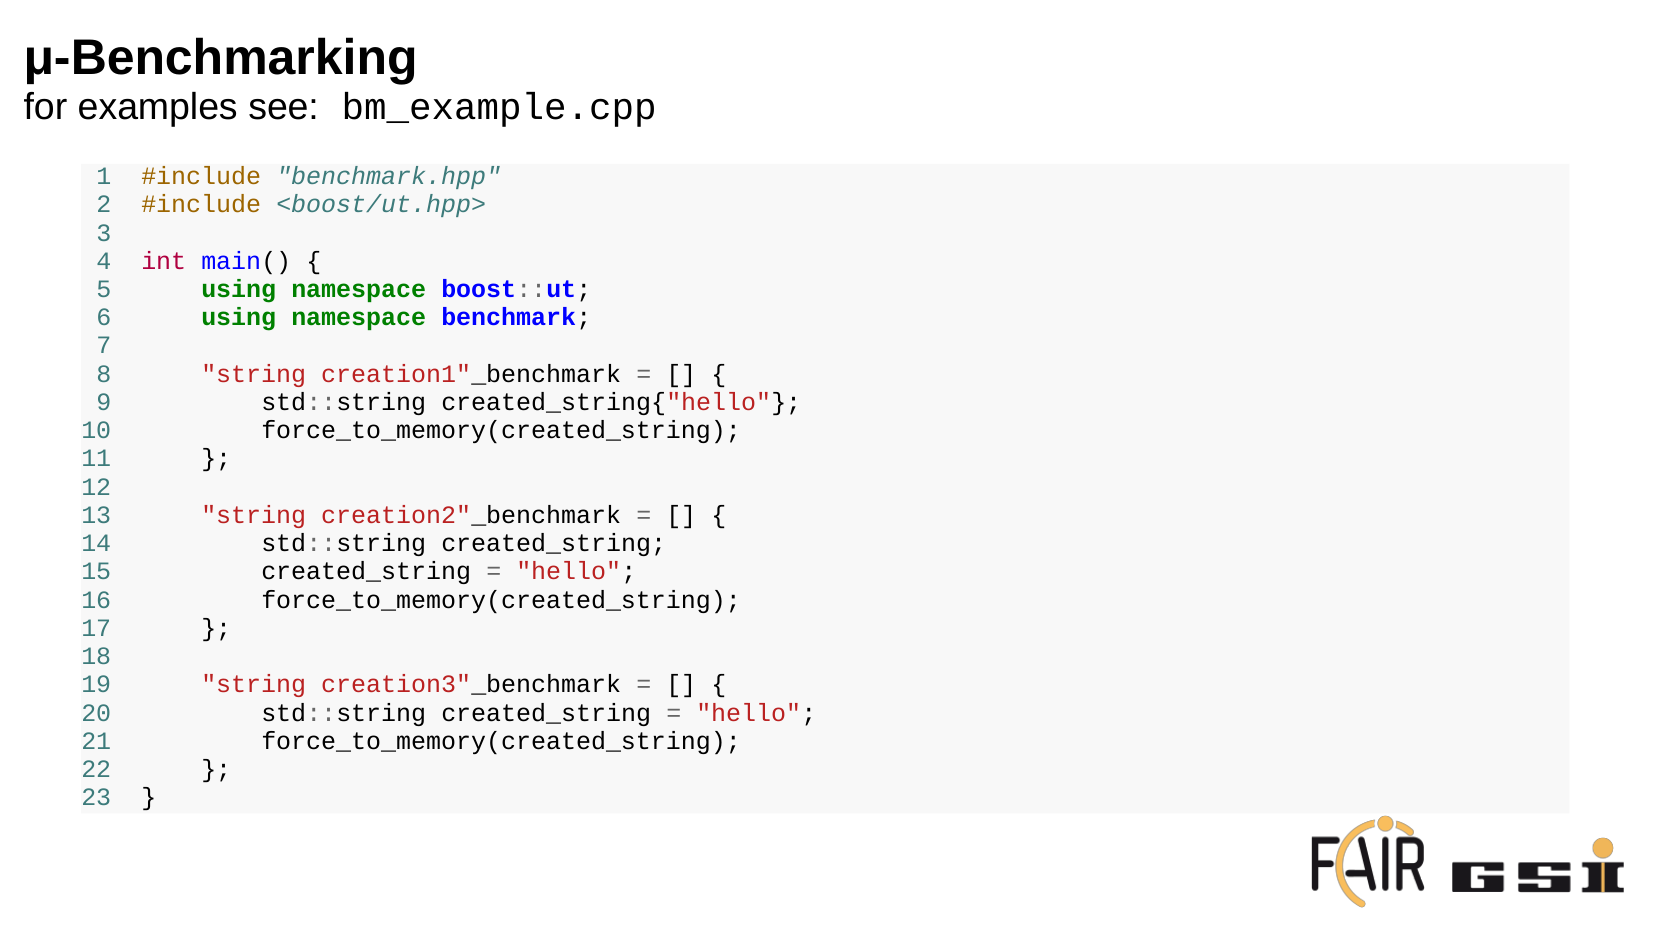

# μ-Benchmarking for examples see: bm_example.cpp
 1 #include "benchmark.hpp"
 2 #include <boost/ut.hpp>
 3
 4 int main() {
 5 using namespace boost::ut;
 6 using namespace benchmark;
 7
 8 "string creation1"_benchmark = [] {
 9 std::string created_string{"hello"};
10 force_to_memory(created_string);
11 };
12
13 "string creation2"_benchmark = [] {
14 std::string created_string;
15 created_string = "hello";
16 force_to_memory(created_string);
17 };
18
19 "string creation3"_benchmark = [] {
20 std::string created_string = "hello";
21 force_to_memory(created_string);
22 };
23 }